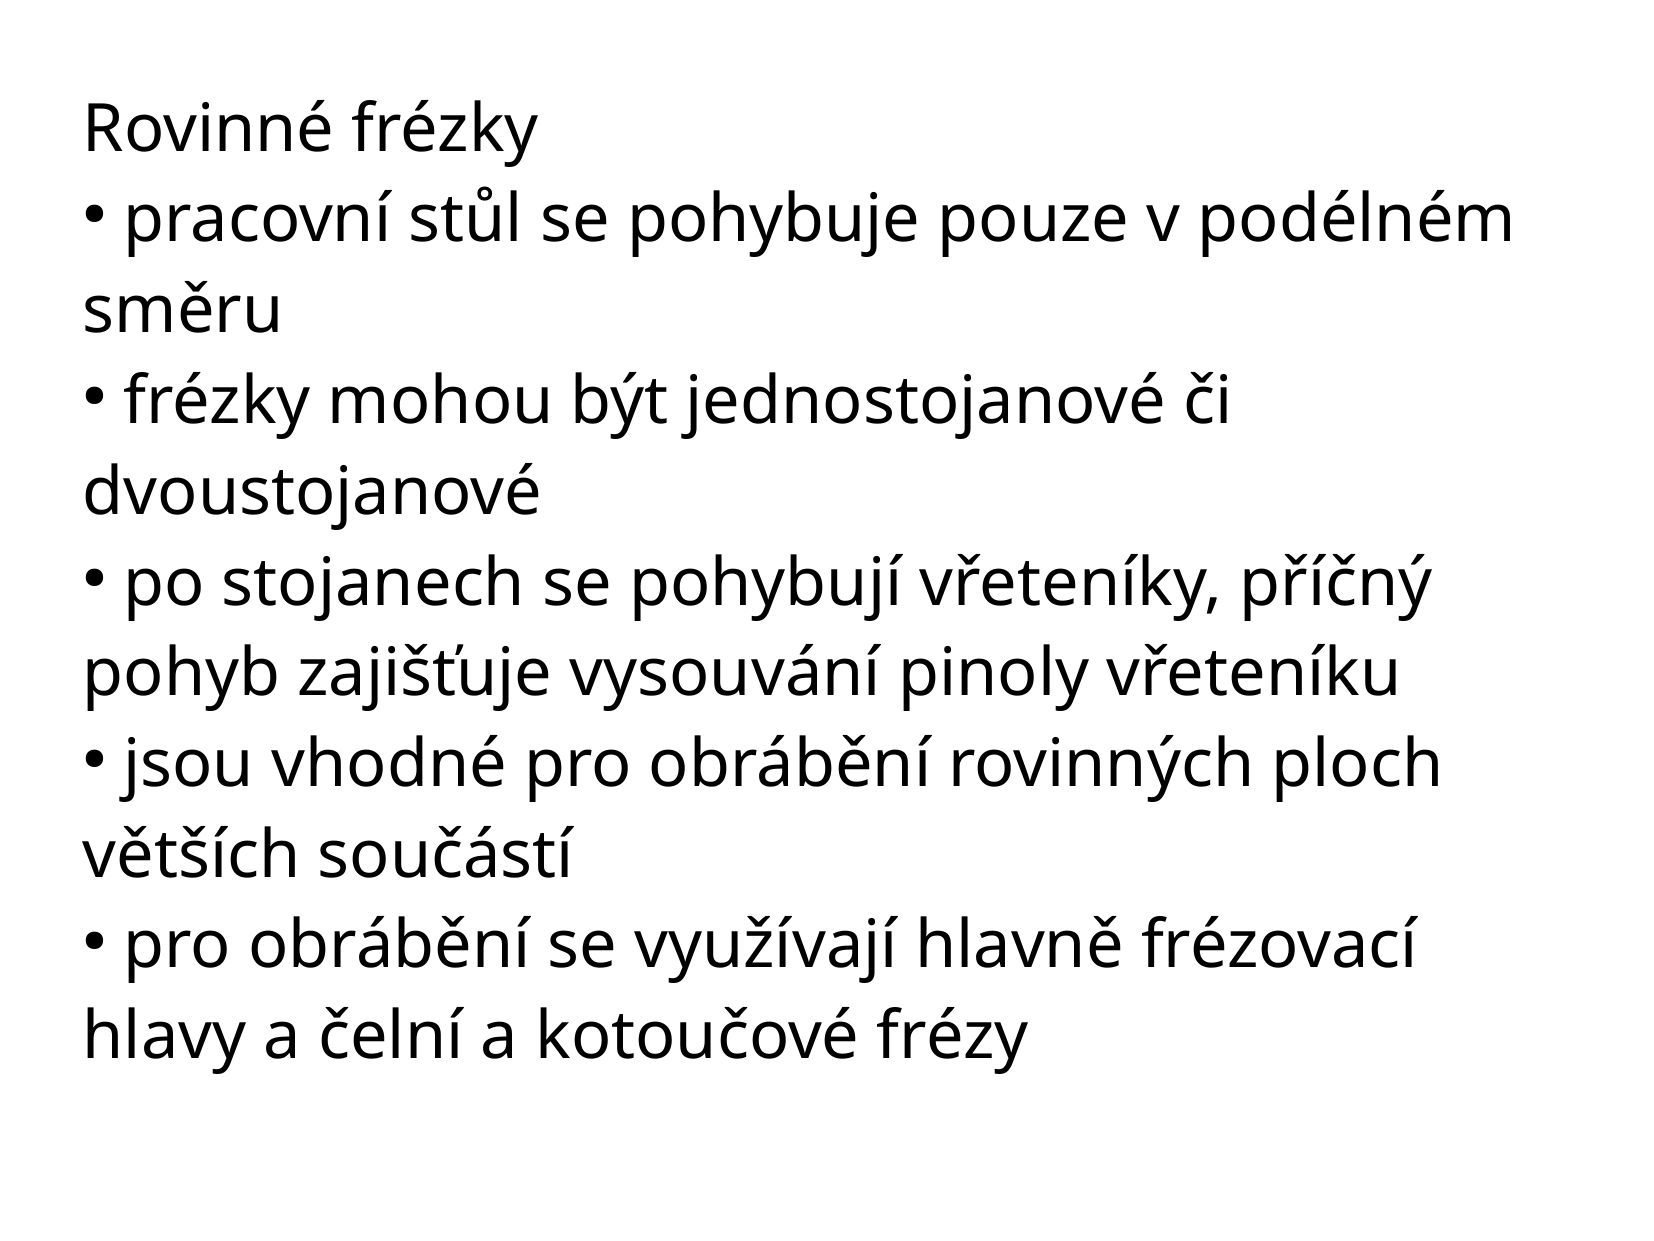

# Rovinné frézky
 pracovní stůl se pohybuje pouze v podélném směru
 frézky mohou být jednostojanové či dvoustojanové
 po stojanech se pohybují vřeteníky, příčný pohyb zajišťuje vysouvání pinoly vřeteníku
 jsou vhodné pro obrábění rovinných ploch větších součástí
 pro obrábění se využívají hlavně frézovací hlavy a čelní a kotoučové frézy